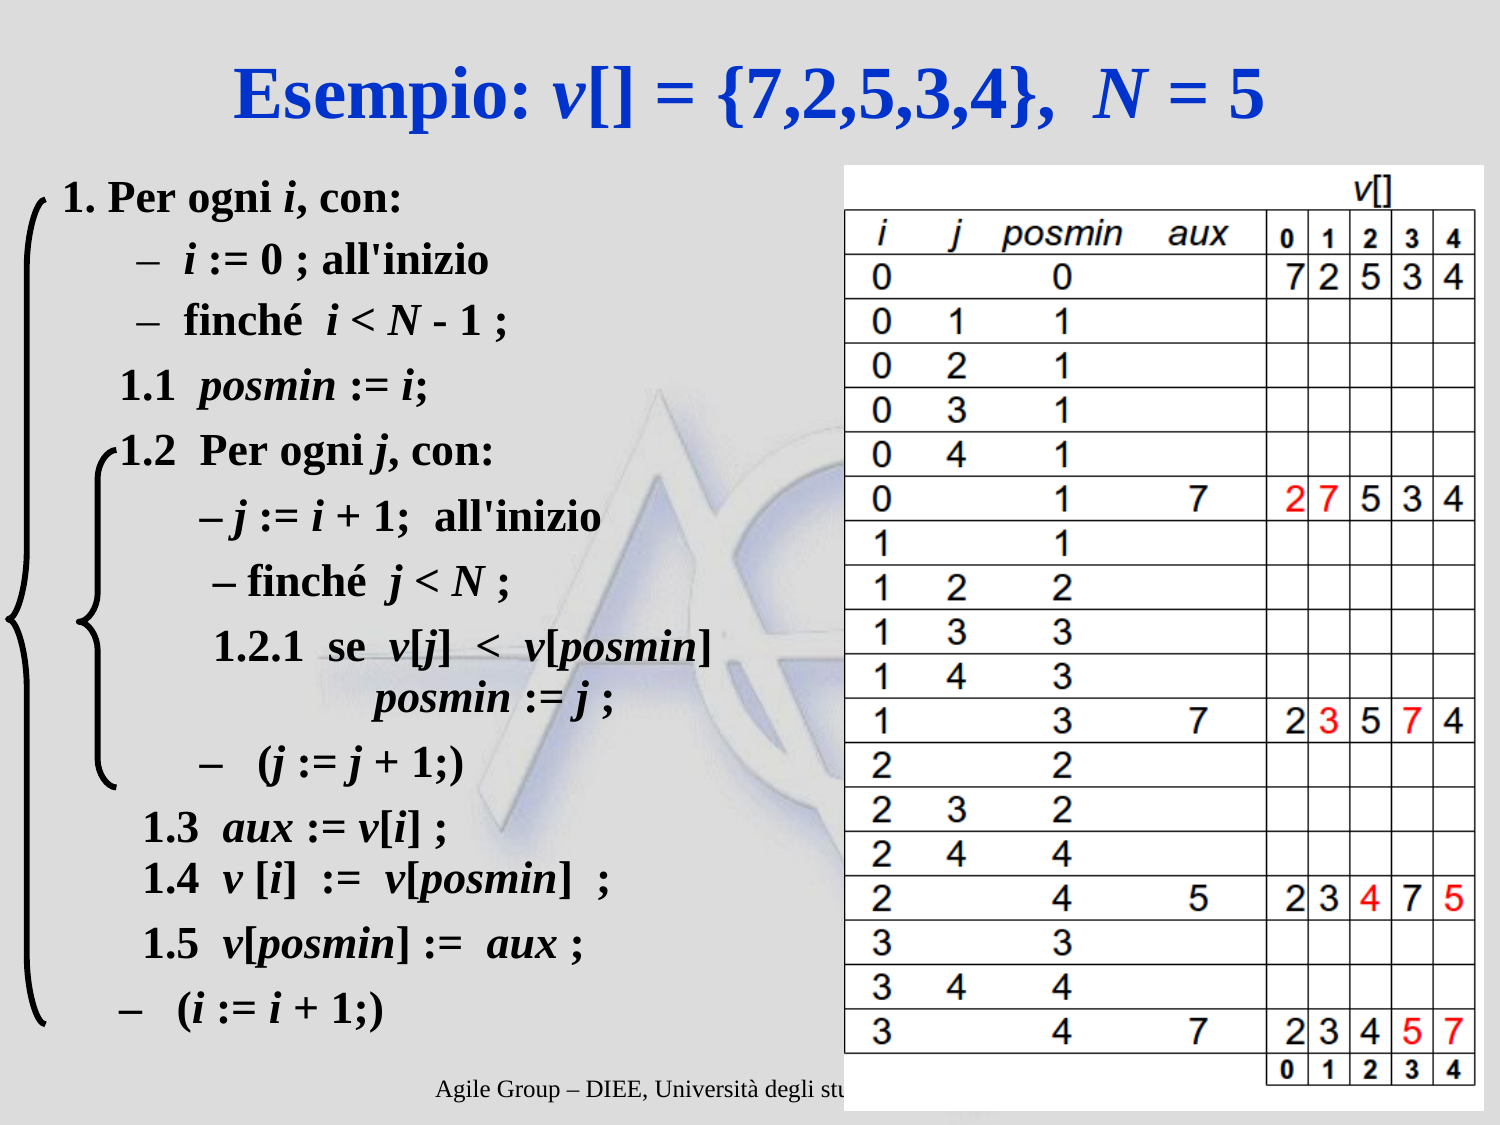

Esempio: v[] = {7,2,5,3,4}, N = 5
# 1. Per ogni i, con:
i := 0 ; all'inizio
finché i < N - 1 ;
 1.1 posmin := i;
 1.2 Per ogni j, con:
 – j := i + 1; all'inizio
 	 – finché j < N ;
 	 1.2.1 se v[j] < v[posmin]
 		 posmin := j ;
 – (j := j + 1;)
 1.3 aux := v[i] ;
 1.4 v [i] := v[posmin] ;
 1.5 v[posmin] := aux ;
 – (i := i + 1;)
21